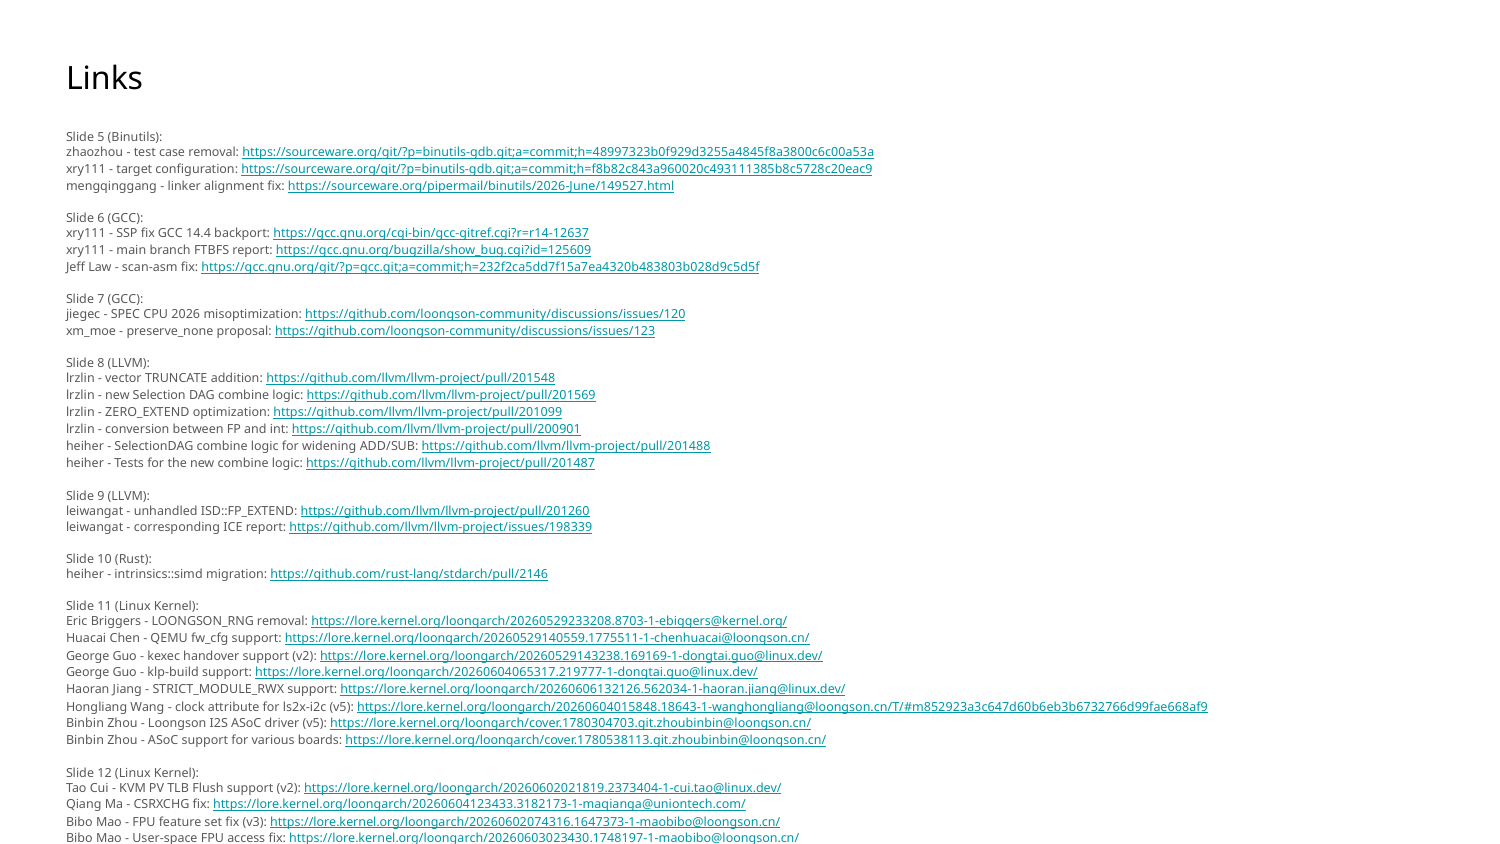

# Links
Slide 5 (Binutils):
zhaozhou - test case removal: https://sourceware.org/git/?p=binutils-gdb.git;a=commit;h=48997323b0f929d3255a4845f8a3800c6c00a53a
xry111 - target configuration: https://sourceware.org/git/?p=binutils-gdb.git;a=commit;h=f8b82c843a960020c493111385b8c5728c20eac9
mengqinggang - linker alignment fix: https://sourceware.org/pipermail/binutils/2026-June/149527.html
Slide 6 (GCC):
xry111 - SSP fix GCC 14.4 backport: https://gcc.gnu.org/cgi-bin/gcc-gitref.cgi?r=r14-12637
xry111 - main branch FTBFS report: https://gcc.gnu.org/bugzilla/show_bug.cgi?id=125609
Jeff Law - scan-asm fix: https://gcc.gnu.org/git/?p=gcc.git;a=commit;h=232f2ca5dd7f15a7ea4320b483803b028d9c5d5f
Slide 7 (GCC):
jiegec - SPEC CPU 2026 misoptimization: https://github.com/loongson-community/discussions/issues/120
xm_moe - preserve_none proposal: https://github.com/loongson-community/discussions/issues/123
Slide 8 (LLVM):
lrzlin - vector TRUNCATE addition: https://github.com/llvm/llvm-project/pull/201548
lrzlin - new Selection DAG combine logic: https://github.com/llvm/llvm-project/pull/201569
lrzlin - ZERO_EXTEND optimization: https://github.com/llvm/llvm-project/pull/201099
lrzlin - conversion between FP and int: https://github.com/llvm/llvm-project/pull/200901
heiher - SelectionDAG combine logic for widening ADD/SUB: https://github.com/llvm/llvm-project/pull/201488
heiher - Tests for the new combine logic: https://github.com/llvm/llvm-project/pull/201487
Slide 9 (LLVM):
leiwangat - unhandled ISD::FP_EXTEND: https://github.com/llvm/llvm-project/pull/201260
leiwangat - corresponding ICE report: https://github.com/llvm/llvm-project/issues/198339
Slide 10 (Rust):
heiher - intrinsics::simd migration: https://github.com/rust-lang/stdarch/pull/2146
Slide 11 (Linux Kernel):
Eric Briggers - LOONGSON_RNG removal: https://lore.kernel.org/loongarch/20260529233208.8703-1-ebiggers@kernel.org/
Huacai Chen - QEMU fw_cfg support: https://lore.kernel.org/loongarch/20260529140559.1775511-1-chenhuacai@loongson.cn/
George Guo - kexec handover support (v2): https://lore.kernel.org/loongarch/20260529143238.169169-1-dongtai.guo@linux.dev/
George Guo - klp-build support: https://lore.kernel.org/loongarch/20260604065317.219777-1-dongtai.guo@linux.dev/
Haoran Jiang - STRICT_MODULE_RWX support: https://lore.kernel.org/loongarch/20260606132126.562034-1-haoran.jiang@linux.dev/
Hongliang Wang - clock attribute for ls2x-i2c (v5): https://lore.kernel.org/loongarch/20260604015848.18643-1-wanghongliang@loongson.cn/T/#m852923a3c647d60b6eb3b6732766d99fae668af9
Binbin Zhou - Loongson I2S ASoC driver (v5): https://lore.kernel.org/loongarch/cover.1780304703.git.zhoubinbin@loongson.cn/
Binbin Zhou - ASoC support for various boards: https://lore.kernel.org/loongarch/cover.1780538113.git.zhoubinbin@loongson.cn/
Slide 12 (Linux Kernel):
Tao Cui - KVM PV TLB Flush support (v2): https://lore.kernel.org/loongarch/20260602021819.2373404-1-cui.tao@linux.dev/
Qiang Ma - CSRXCHG fix: https://lore.kernel.org/loongarch/20260604123433.3182173-1-maqianga@uniontech.com/
Bibo Mao - FPU feature set fix (v3): https://lore.kernel.org/loongarch/20260602074316.1647373-1-maobibo@loongson.cn/
Bibo Mao - User-space FPU access fix: https://lore.kernel.org/loongarch/20260603023430.1748197-1-maobibo@loongson.cn/
Yanfei Xu - irqchip array index out-of-bounds check (v2): https://lore.kernel.org/loongarch/20260531135326.2238555-1-yanfei.xu@bytedance.com/
Chenguang Zhao - kptr xchg inlining: https://lore.kernel.org/loongarch/20260602021515.214560-1-zhaochenguang@kylinos.cn/